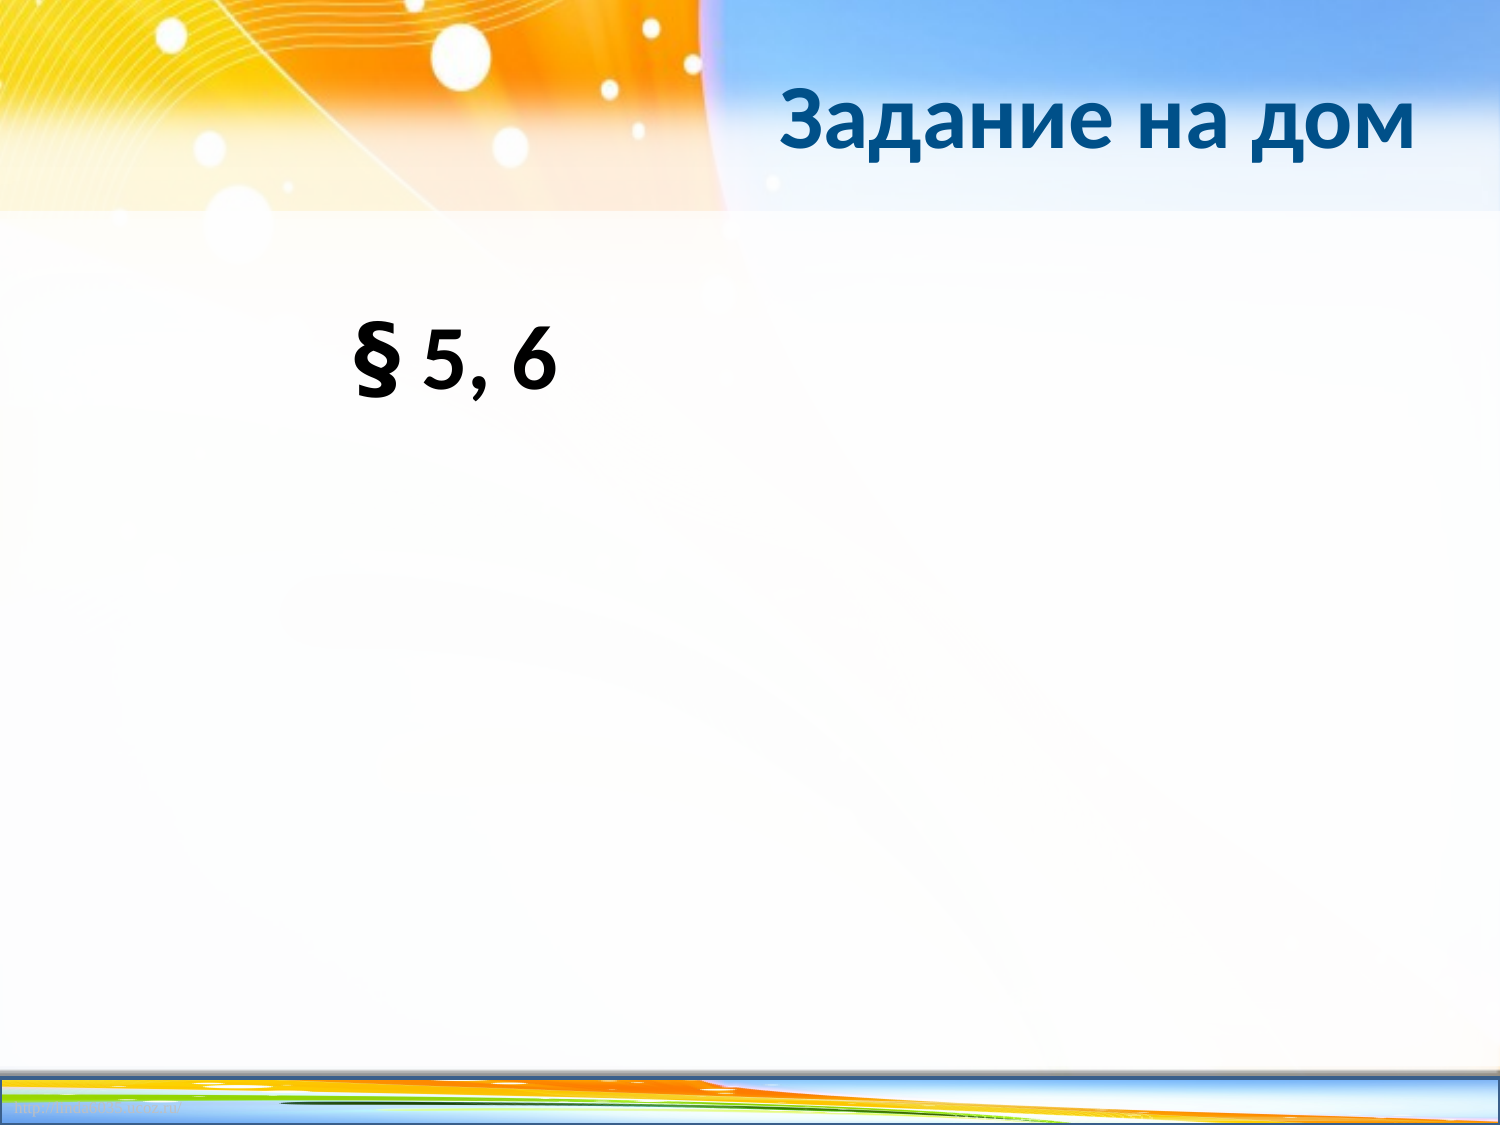

# Задание на дом
§ 5, 6